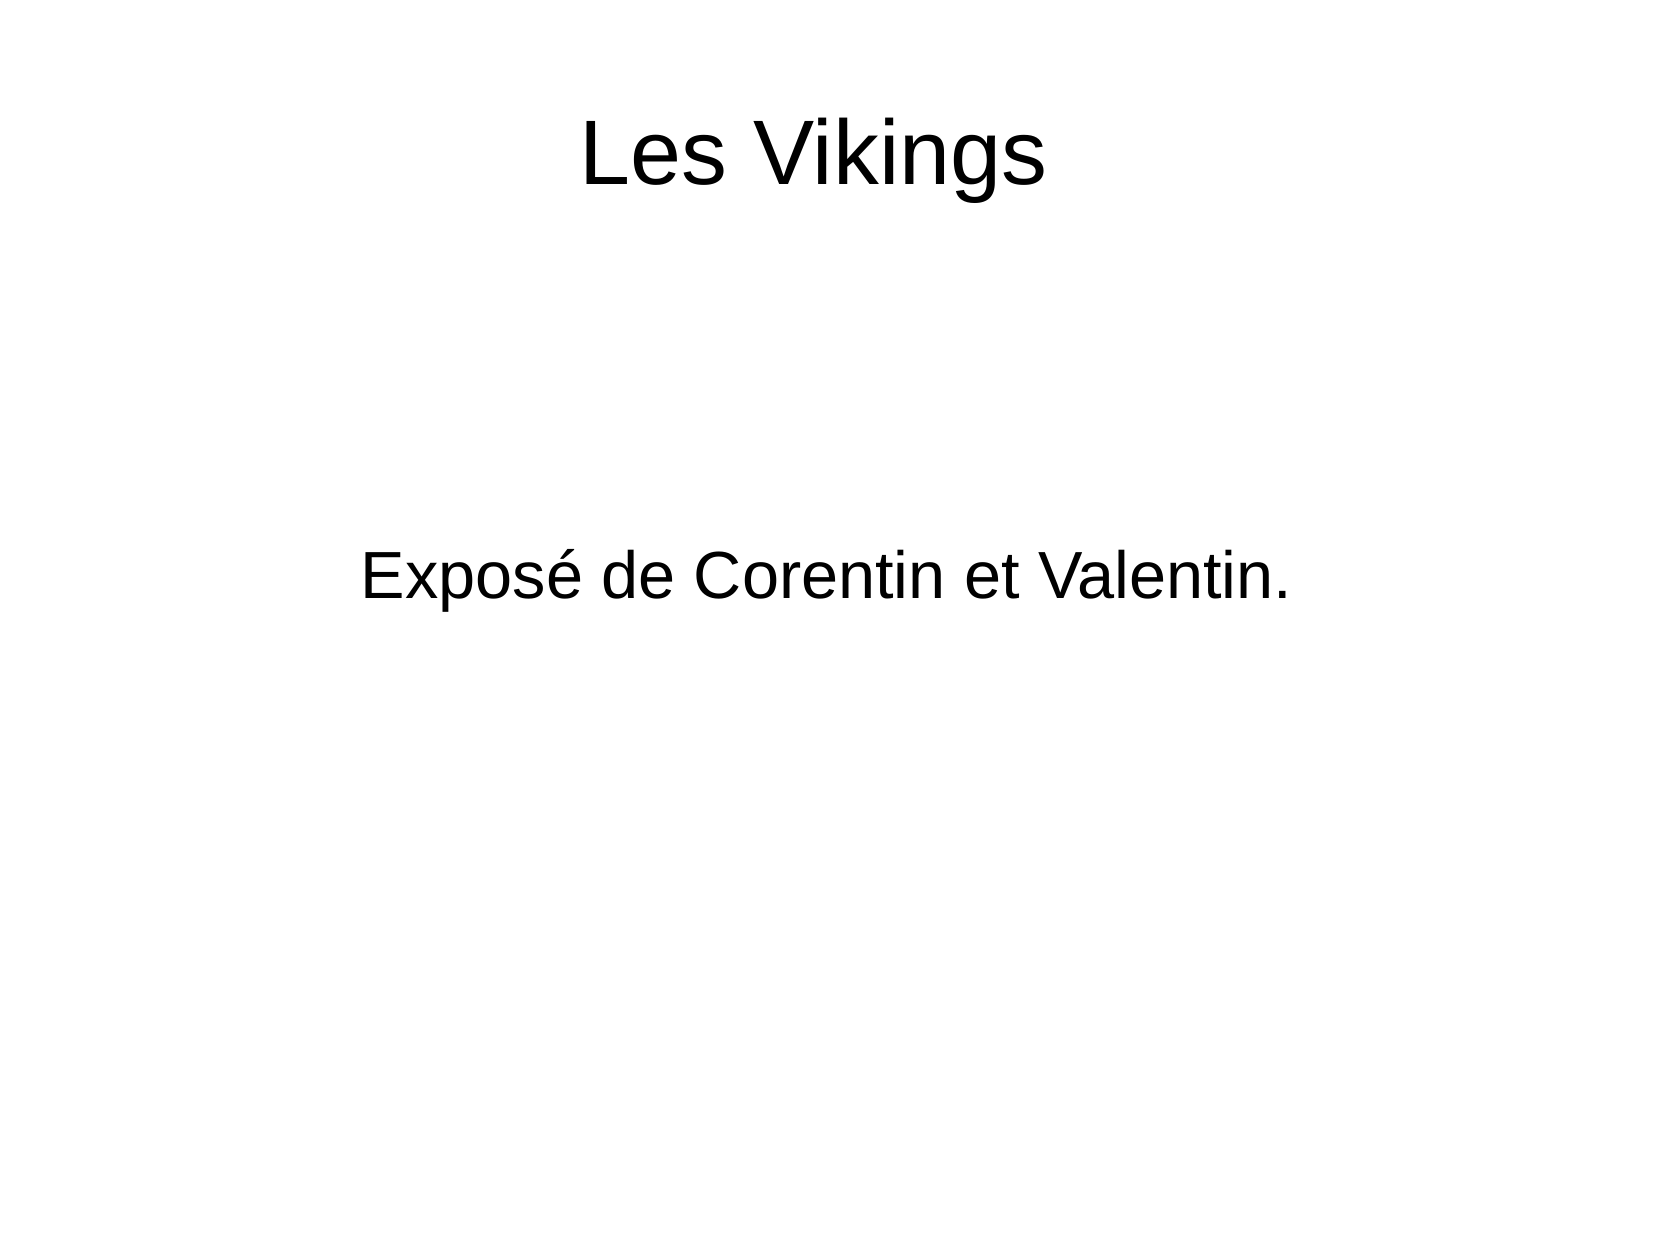

# Les Vikings
Exposé de Corentin et Valentin.